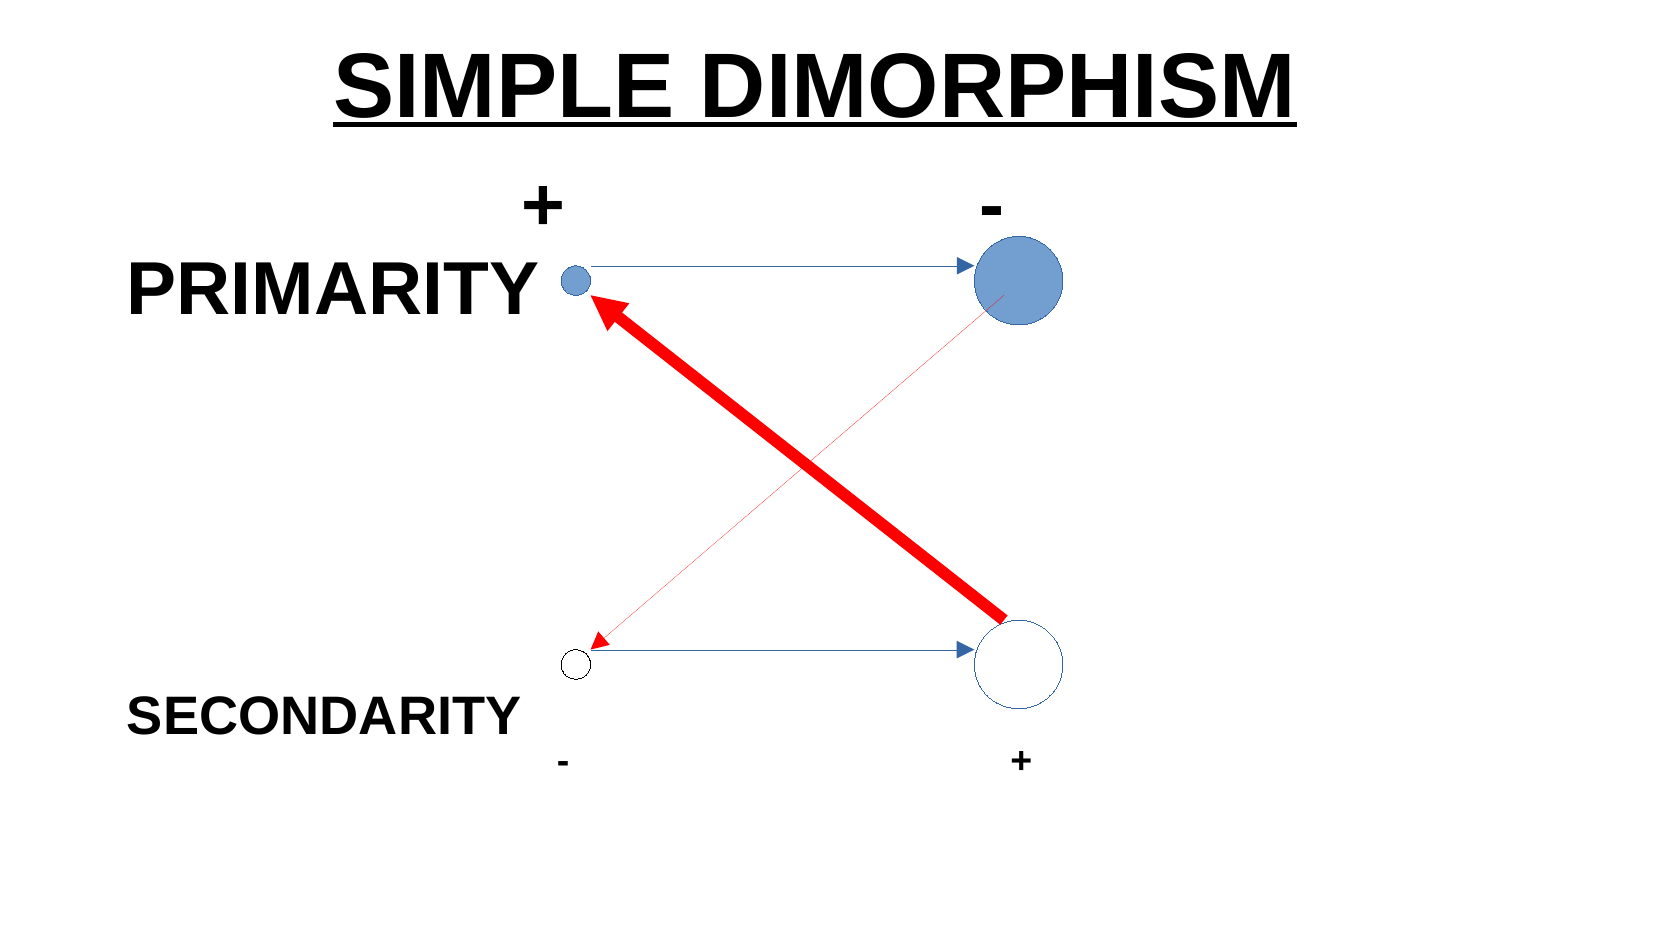

# SIMPLE DIMORPHISM
 + -
PRIMARITY
SECONDARITY
 - +